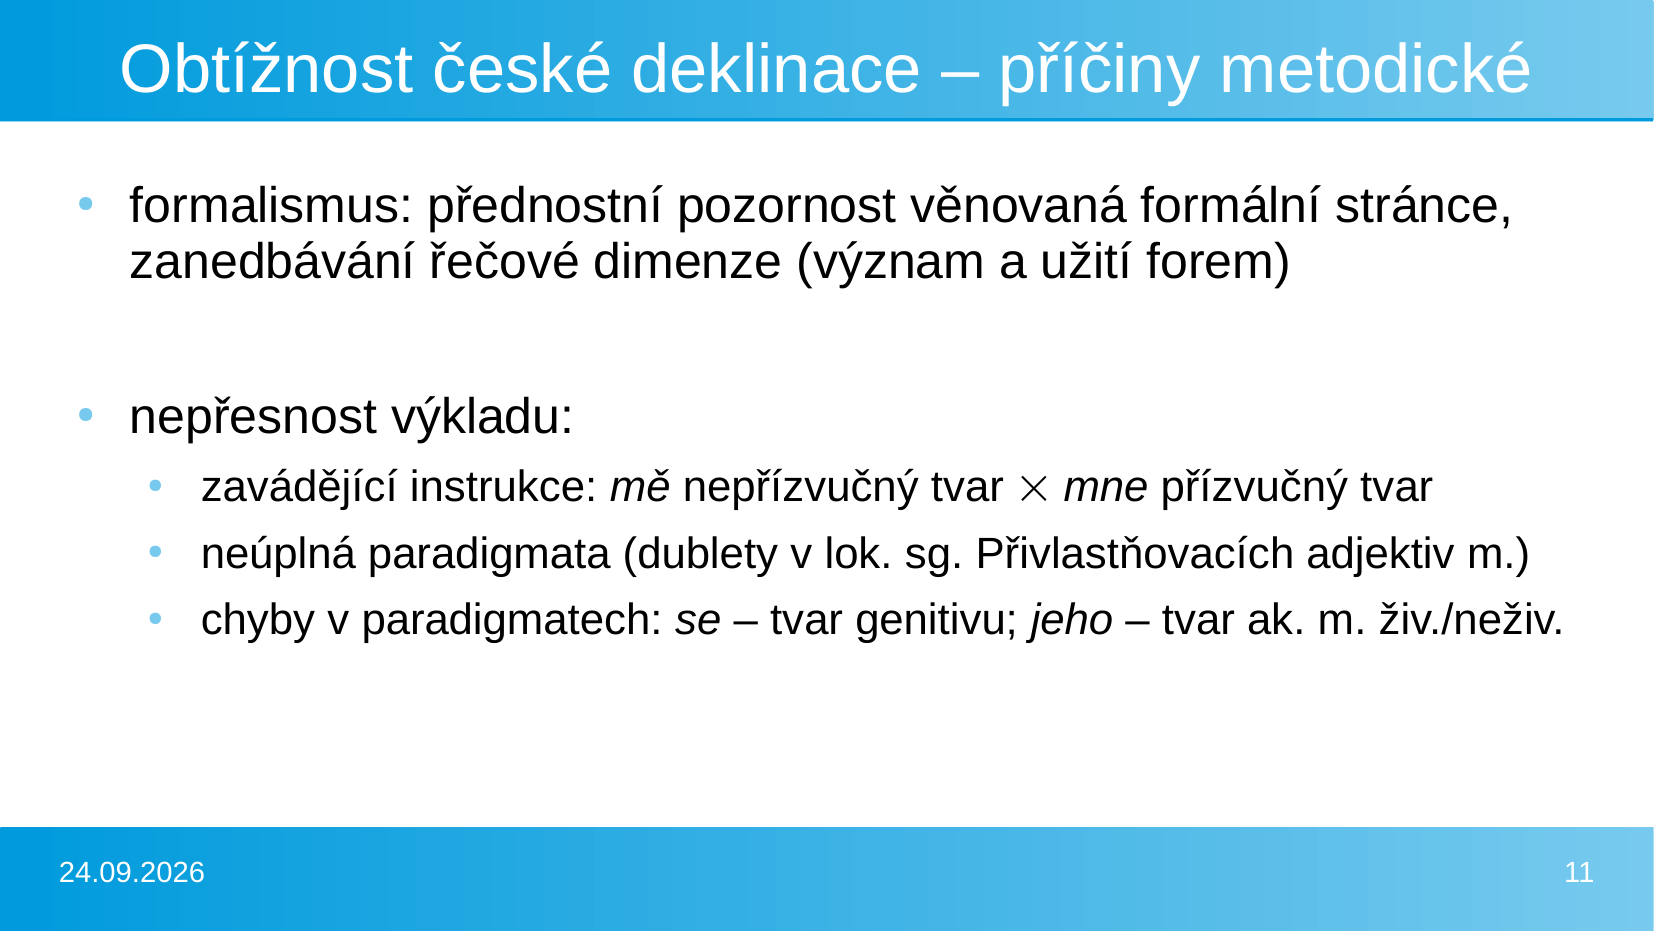

# Obtížnost české deklinace – příčiny metodické
formalismus: přednostní pozornost věnovaná formální stránce, zanedbávání řečové dimenze (význam a užití forem)
nepřesnost výkladu:
zavádějící instrukce: mě nepřízvučný tvar  mne přízvučný tvar
neúplná paradigmata (dublety v lok. sg. Přivlastňovacích adjektiv m.)
chyby v paradigmatech: se – tvar genitivu; jeho – tvar ak. m. živ./neživ.
11